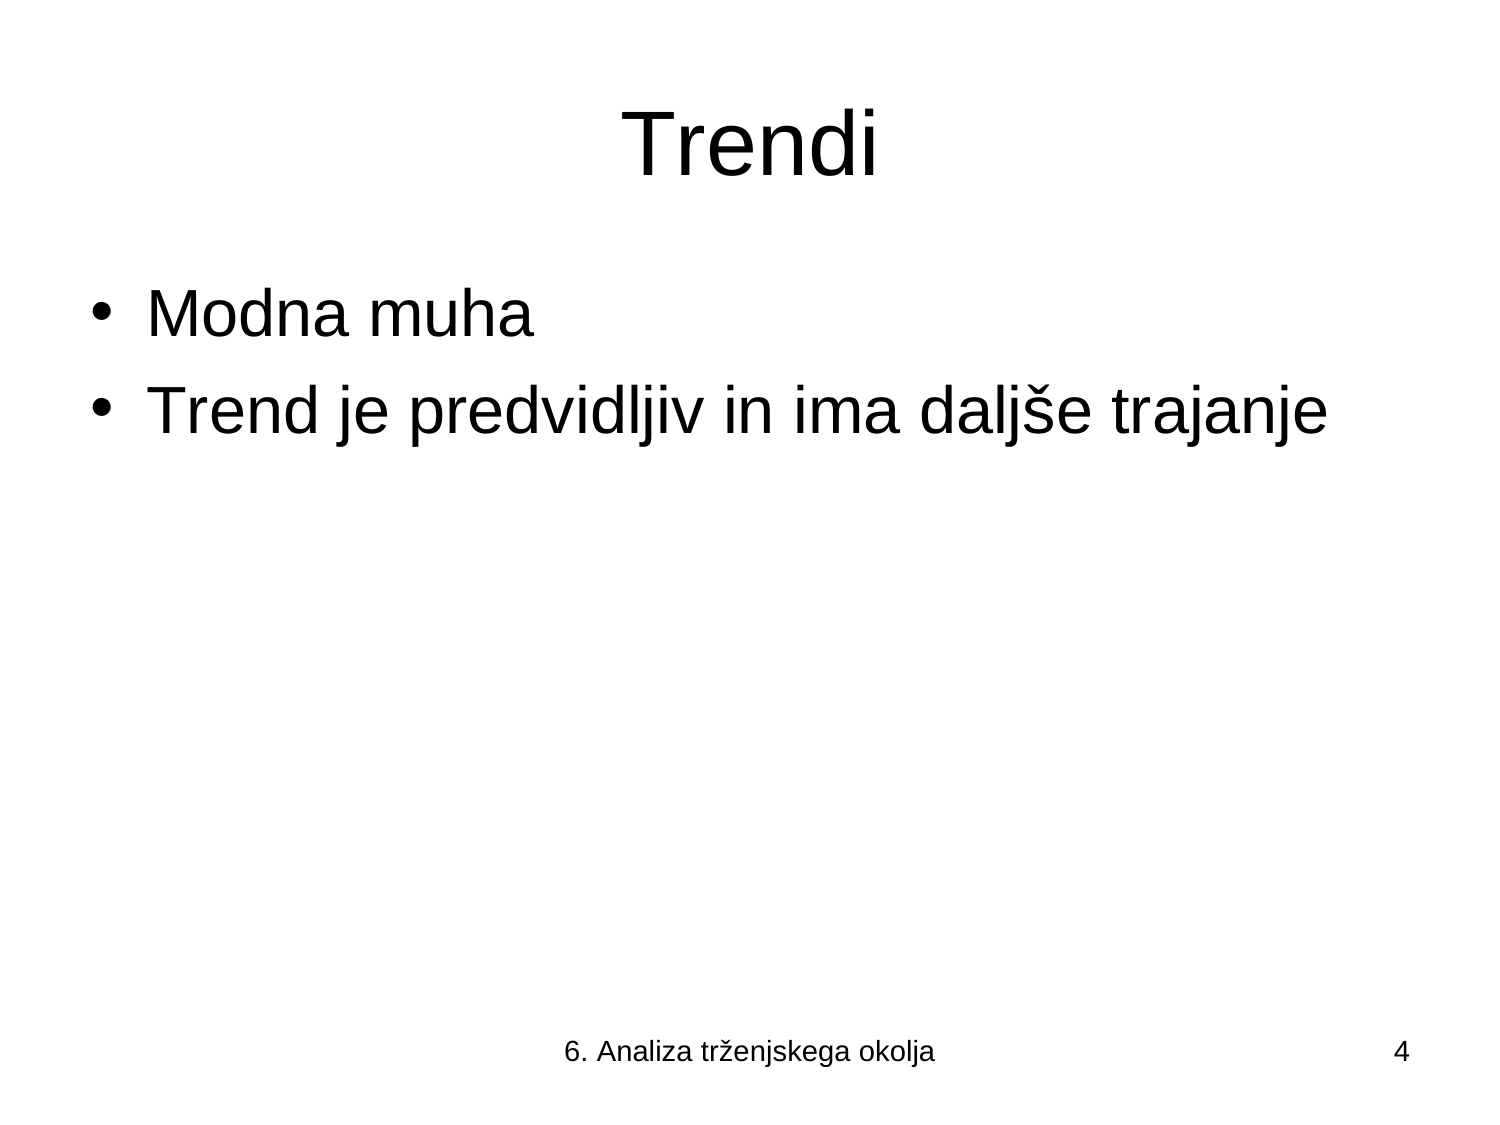

# Trendi
Modna muha
Trend je predvidljiv in ima daljše trajanje
6. Analiza trženjskega okolja